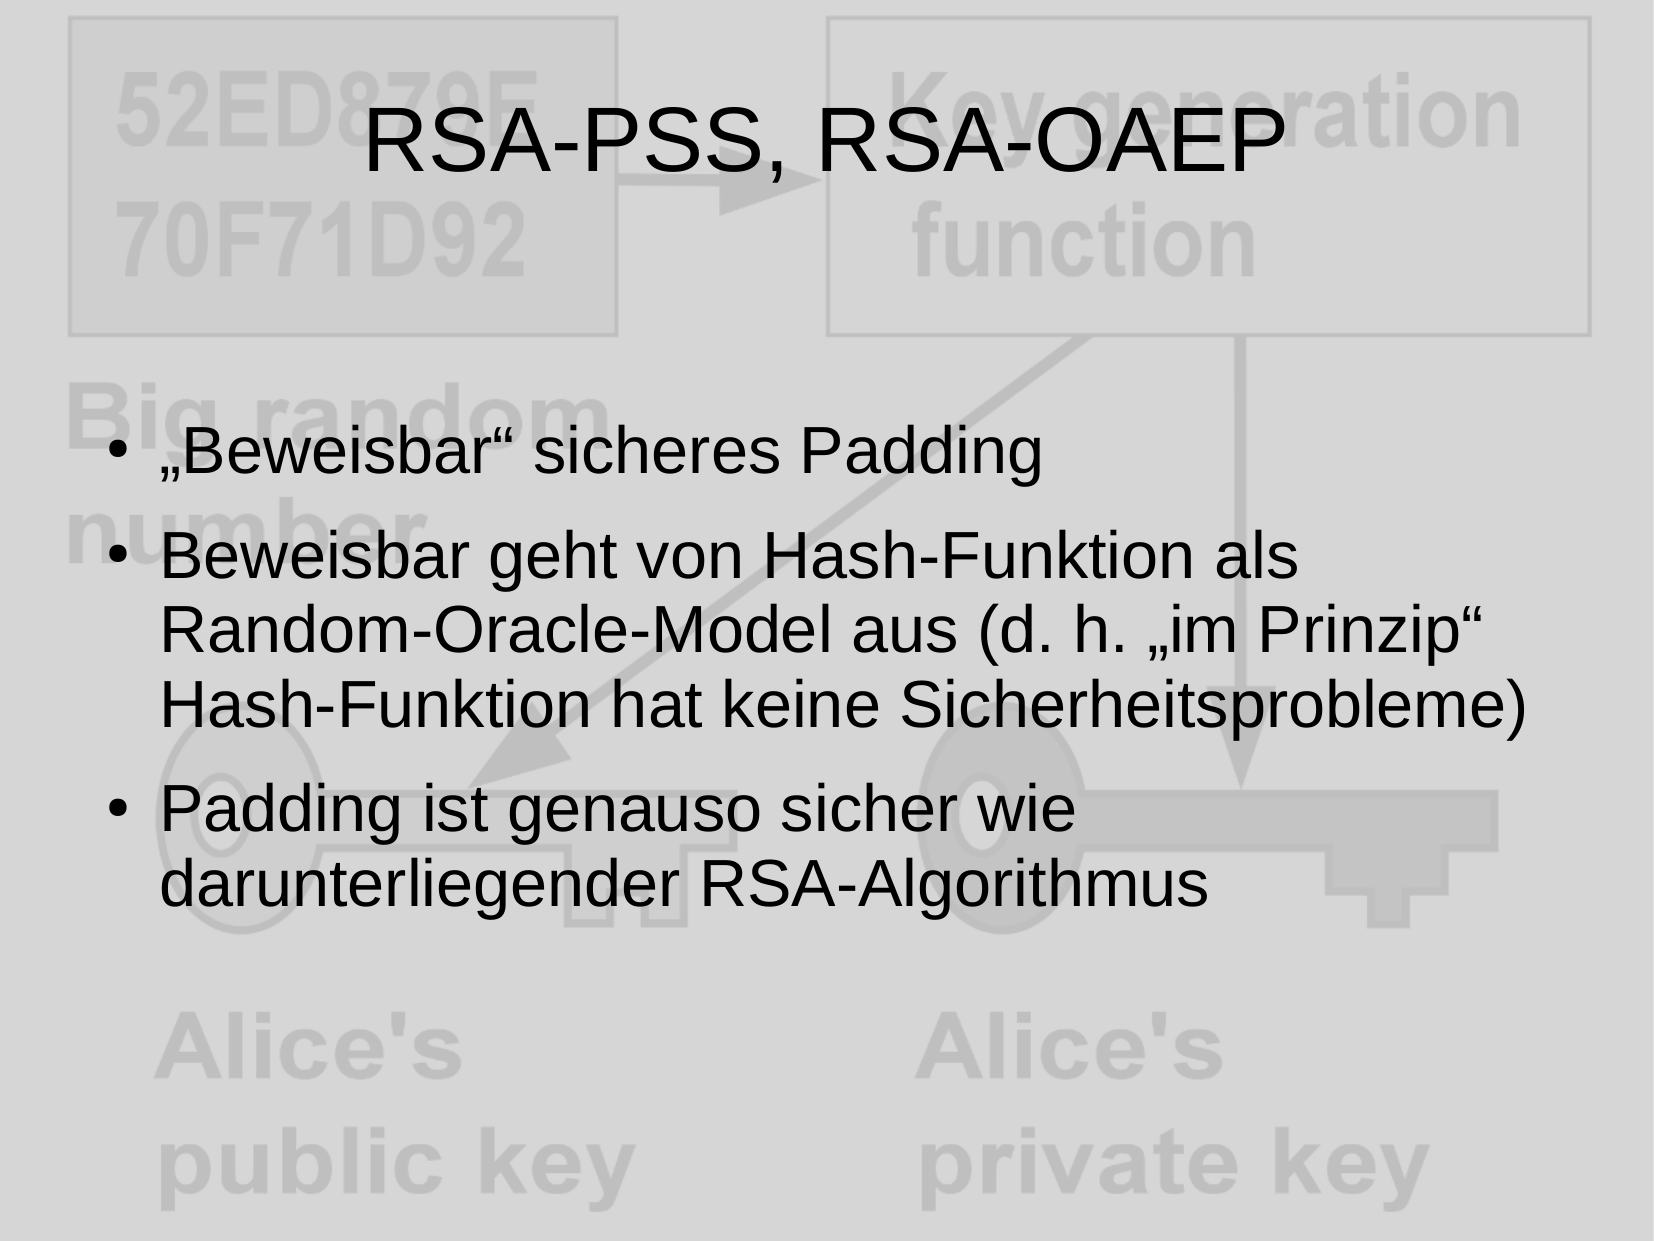

# RSA-PSS, RSA-OAEP
„Beweisbar“ sicheres Padding
Beweisbar geht von Hash-Funktion als Random-Oracle-Model aus (d. h. „im Prinzip“ Hash-Funktion hat keine Sicherheitsprobleme)
Padding ist genauso sicher wie darunterliegender RSA-Algorithmus